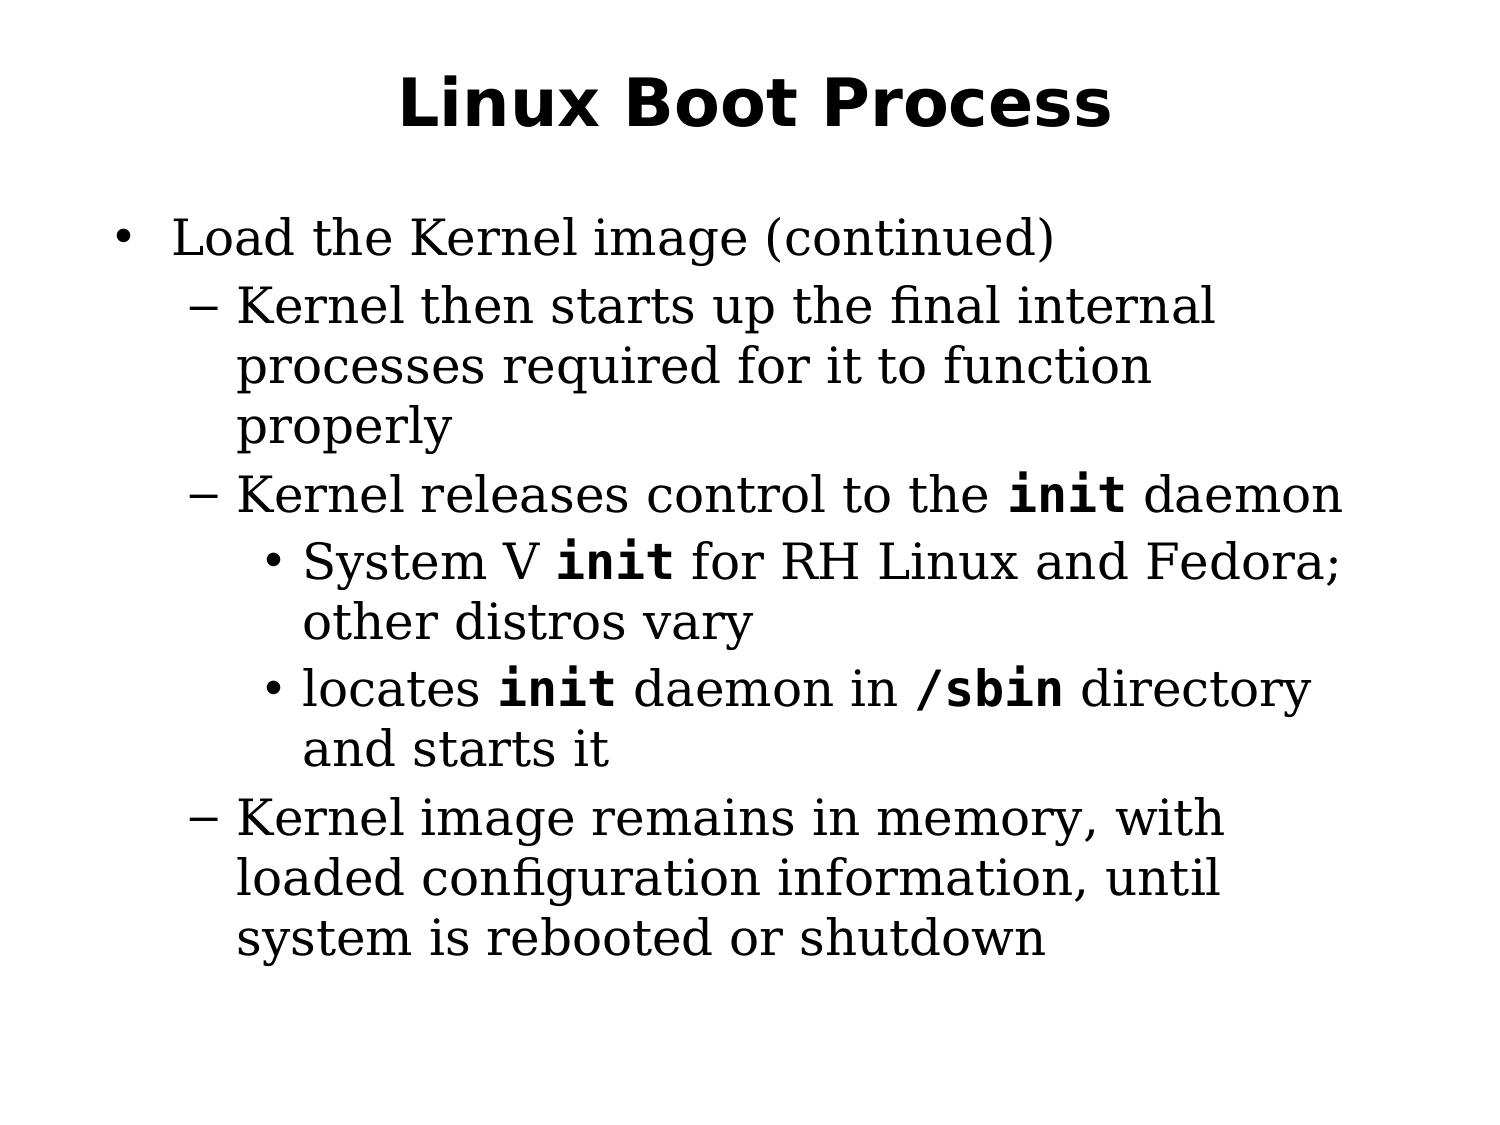

# Linux Boot Process
Load the Kernel image (continued)
Kernel then starts up the final internal processes required for it to function properly
Kernel releases control to the init daemon
System V init for RH Linux and Fedora; other distros vary
locates init daemon in /sbin directory and starts it
Kernel image remains in memory, with loaded configuration information, until system is rebooted or shutdown